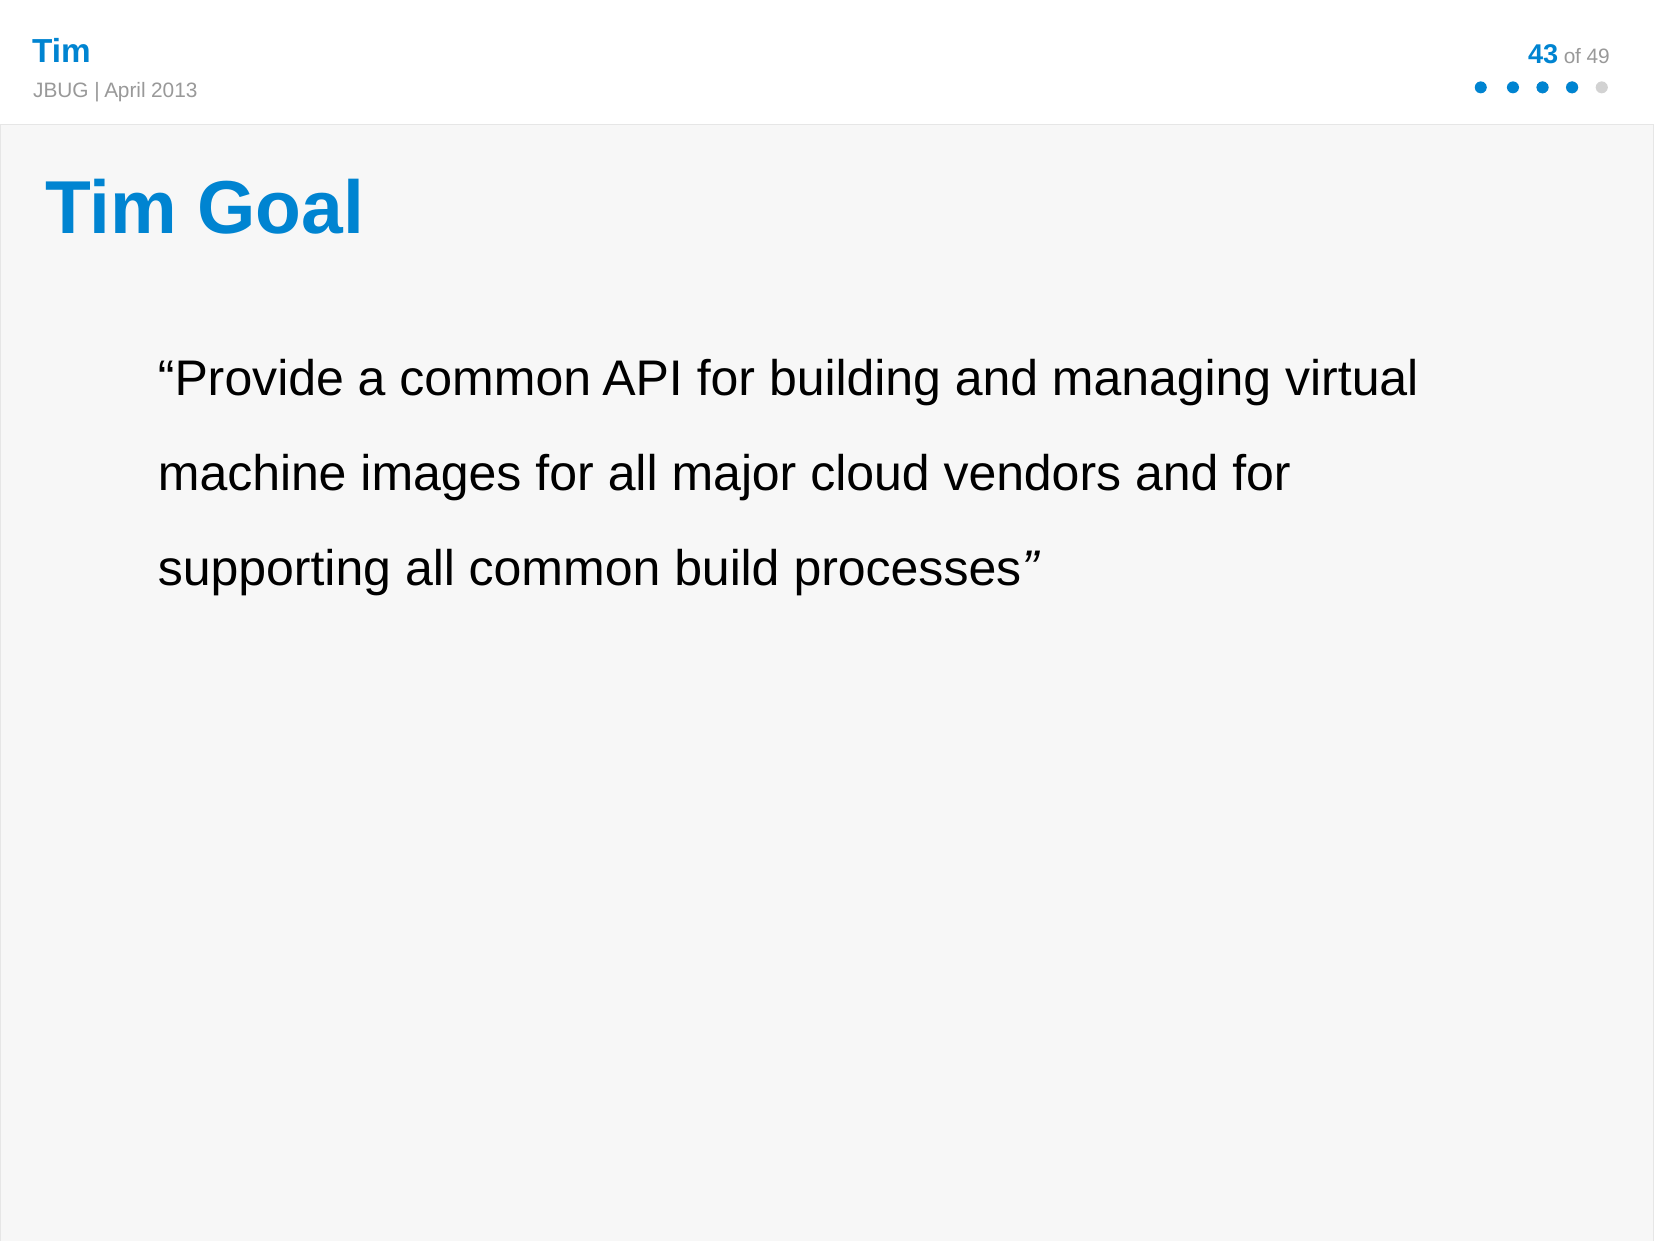

 of 49
Tim
JBUG | April 2013
# Tim Goal
“Provide a common API for building and managing virtual machine images for all major cloud vendors and for supporting all common build processes”